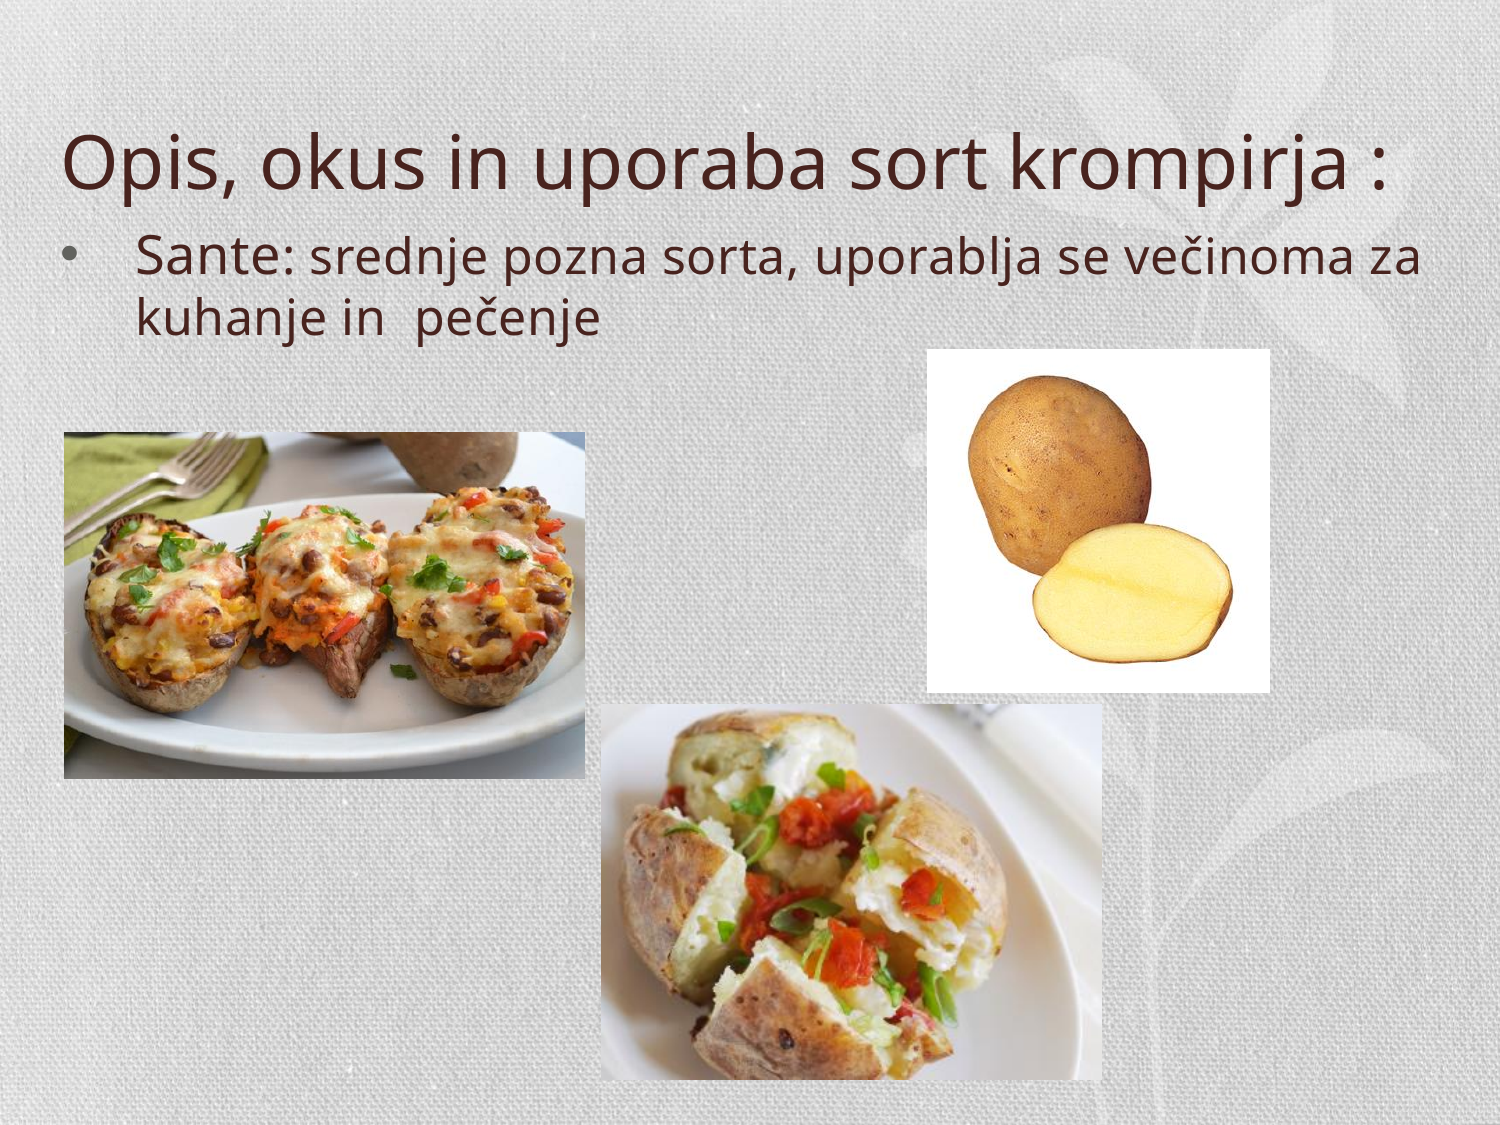

# Opis, okus in uporaba sort krompirja :
Sante: srednje pozna sorta, uporablja se večinoma za kuhanje in pečenje